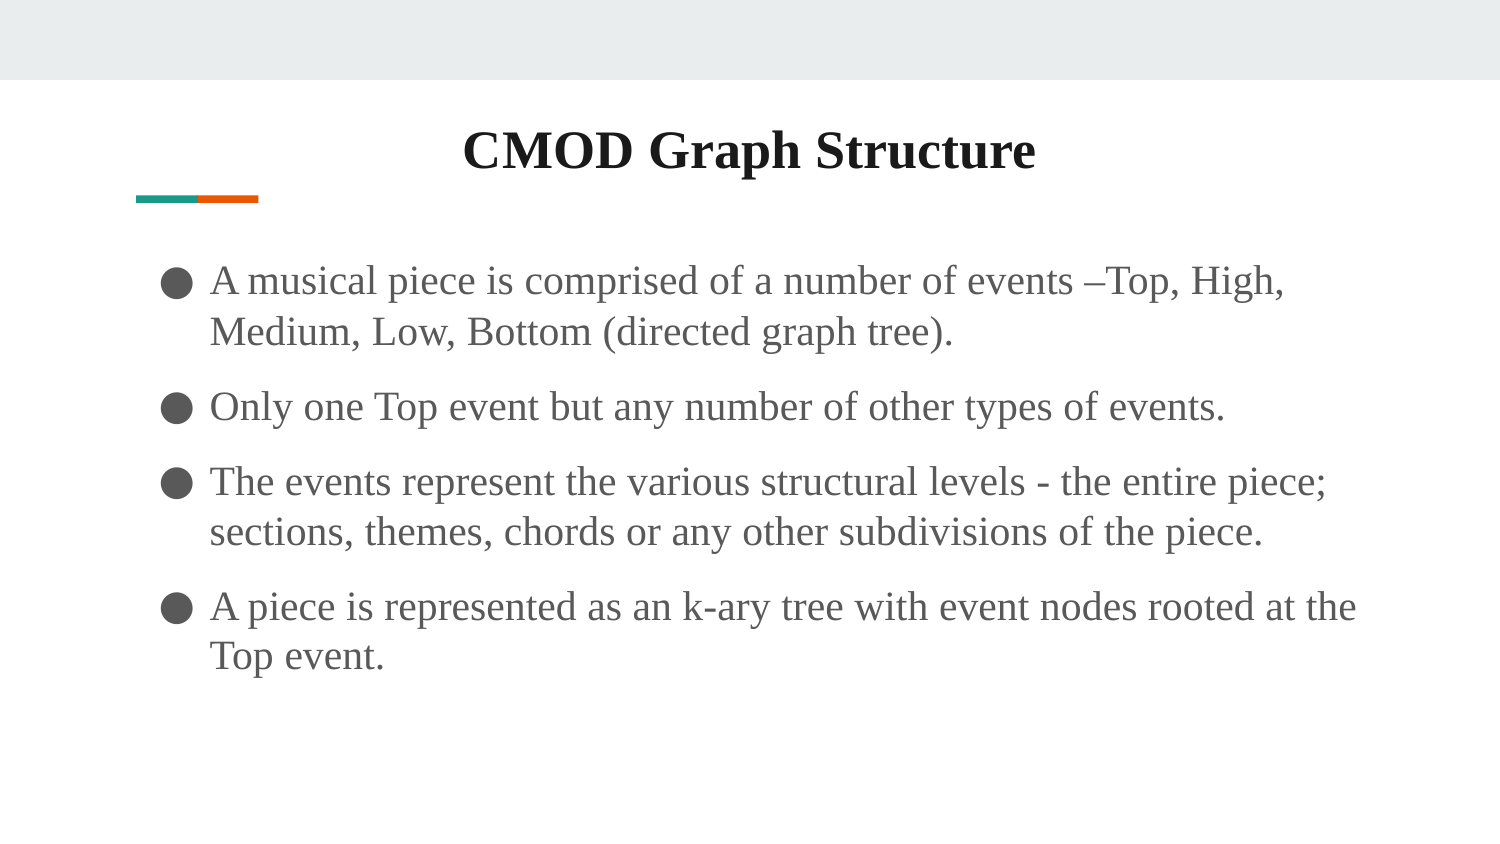

# CMOD Graph Structure
A musical piece is comprised of a number of events –Top, High, Medium, Low, Bottom (directed graph tree).
Only one Top event but any number of other types of events.
The events represent the various structural levels - the entire piece; sections, themes, chords or any other subdivisions of the piece.
A piece is represented as an k-ary tree with event nodes rooted at the Top event.